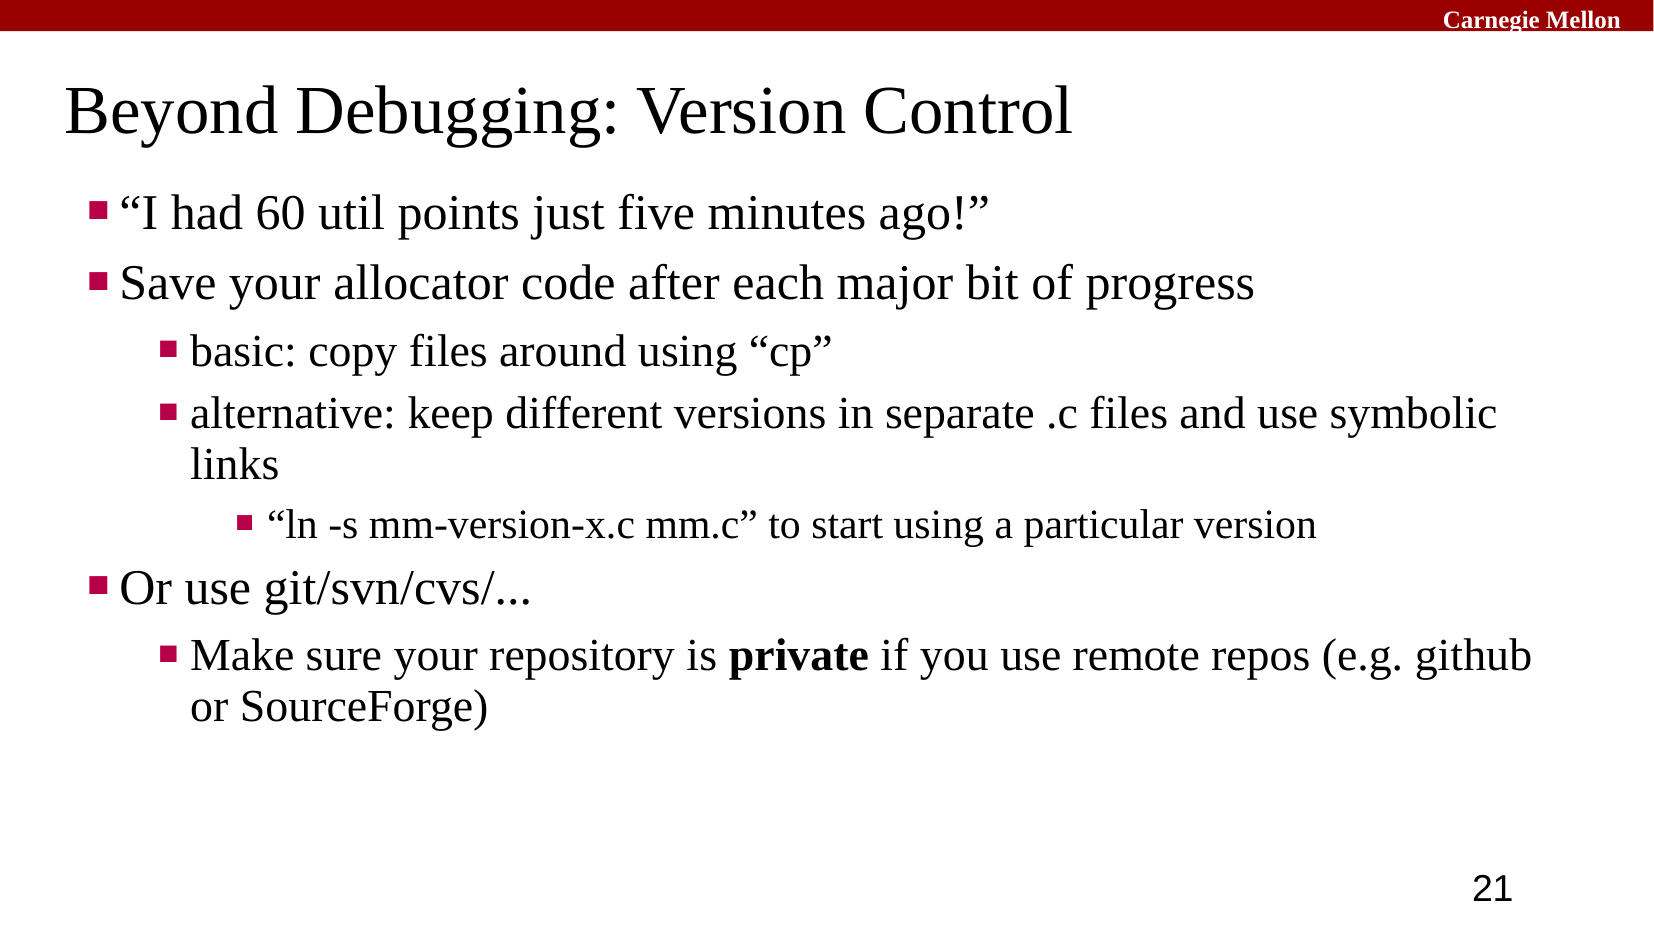

# Beyond Debugging: Version Control
“I had 60 util points just five minutes ago!”
Save your allocator code after each major bit of progress
basic: copy files around using “cp”
alternative: keep different versions in separate .c files and use symbolic links
“ln -s mm-version-x.c mm.c” to start using a particular version
Or use git/svn/cvs/...
Make sure your repository is private if you use remote repos (e.g. github or SourceForge)